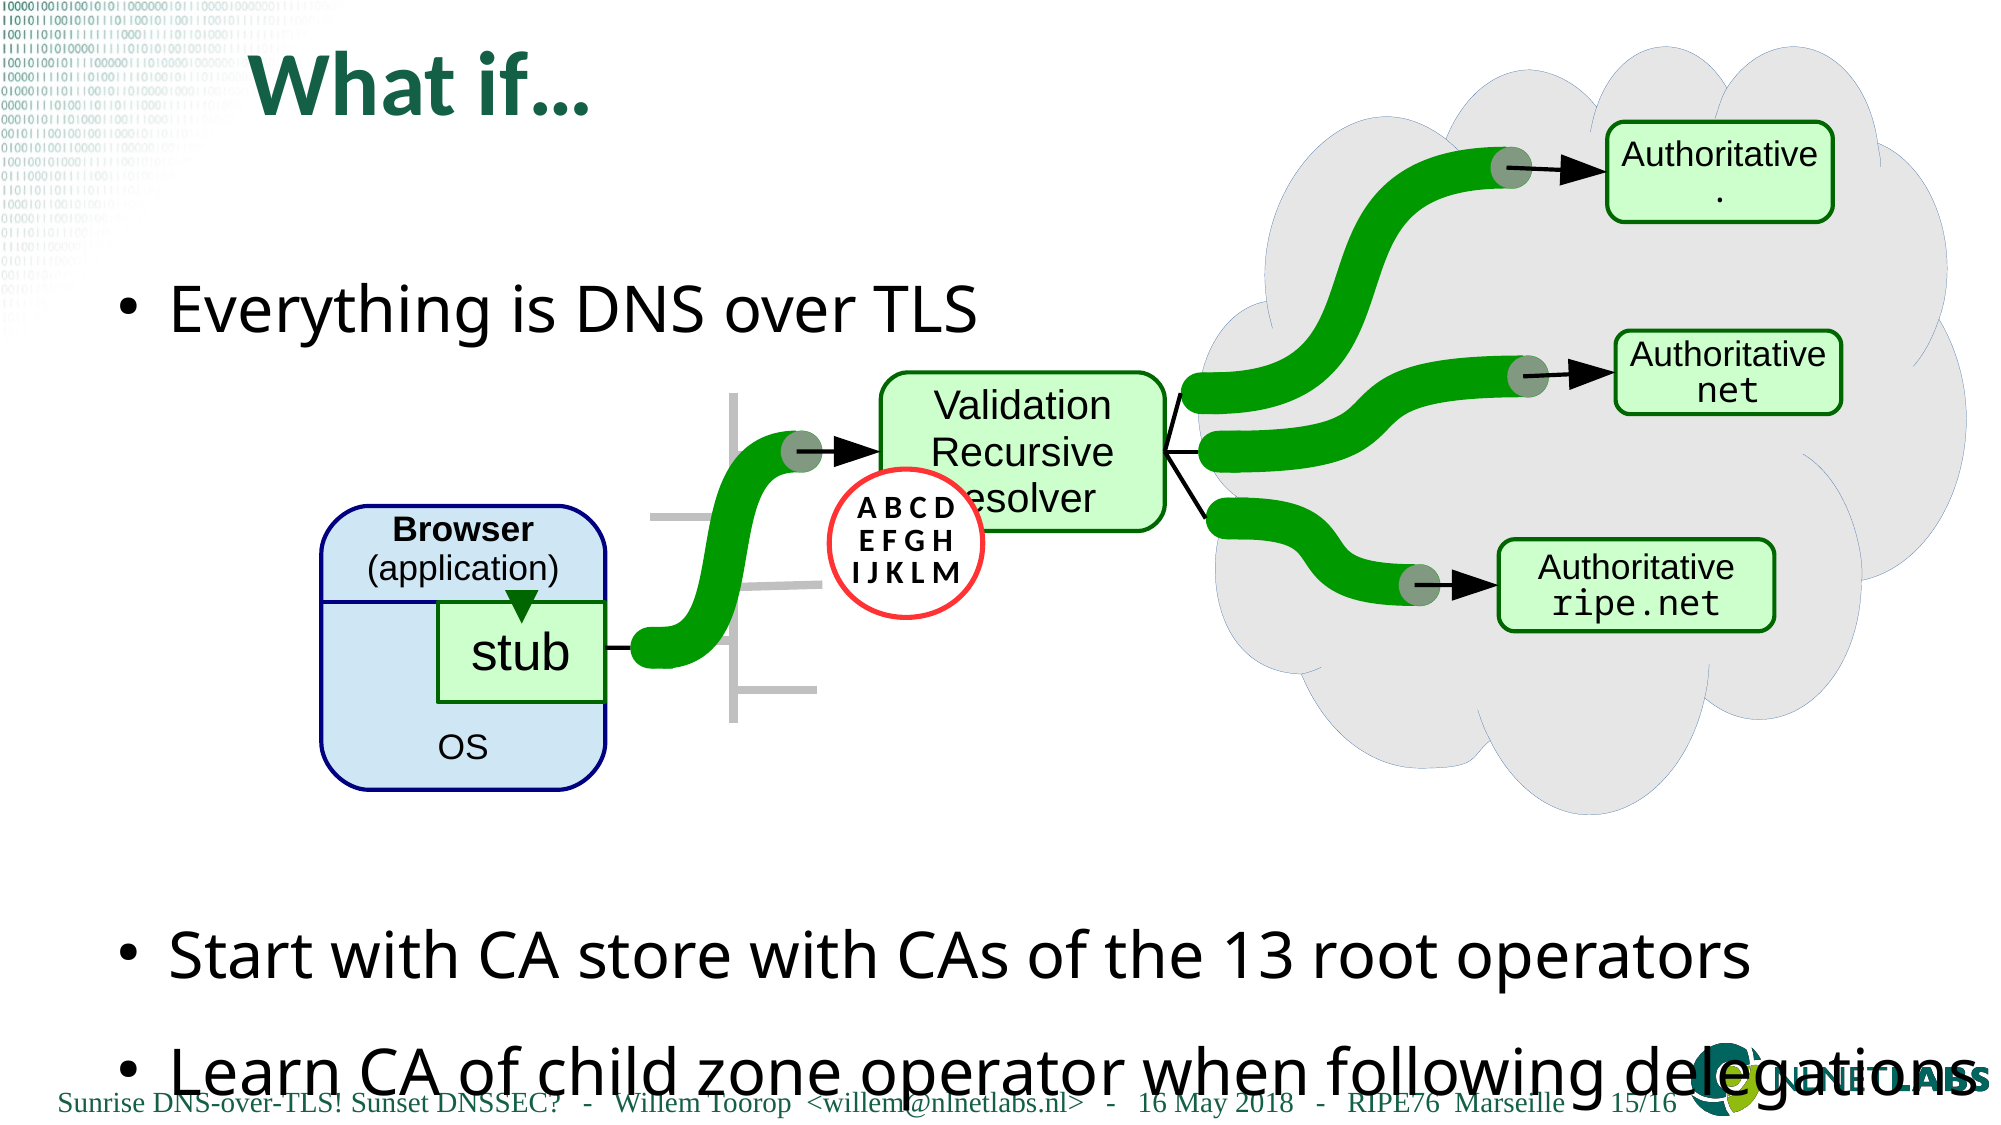

# What if…
Everything is DNS over TLS
Start with CA store with CAs of the 13 root operators
Learn CA of child zone operator when following delegations
Sunrise DNS-over-TLS! Sunset DNSSEC? - Willem Toorop <willem@nlnetlabs.nl> - 16 May 2018 - RIPE76 Marseille
15